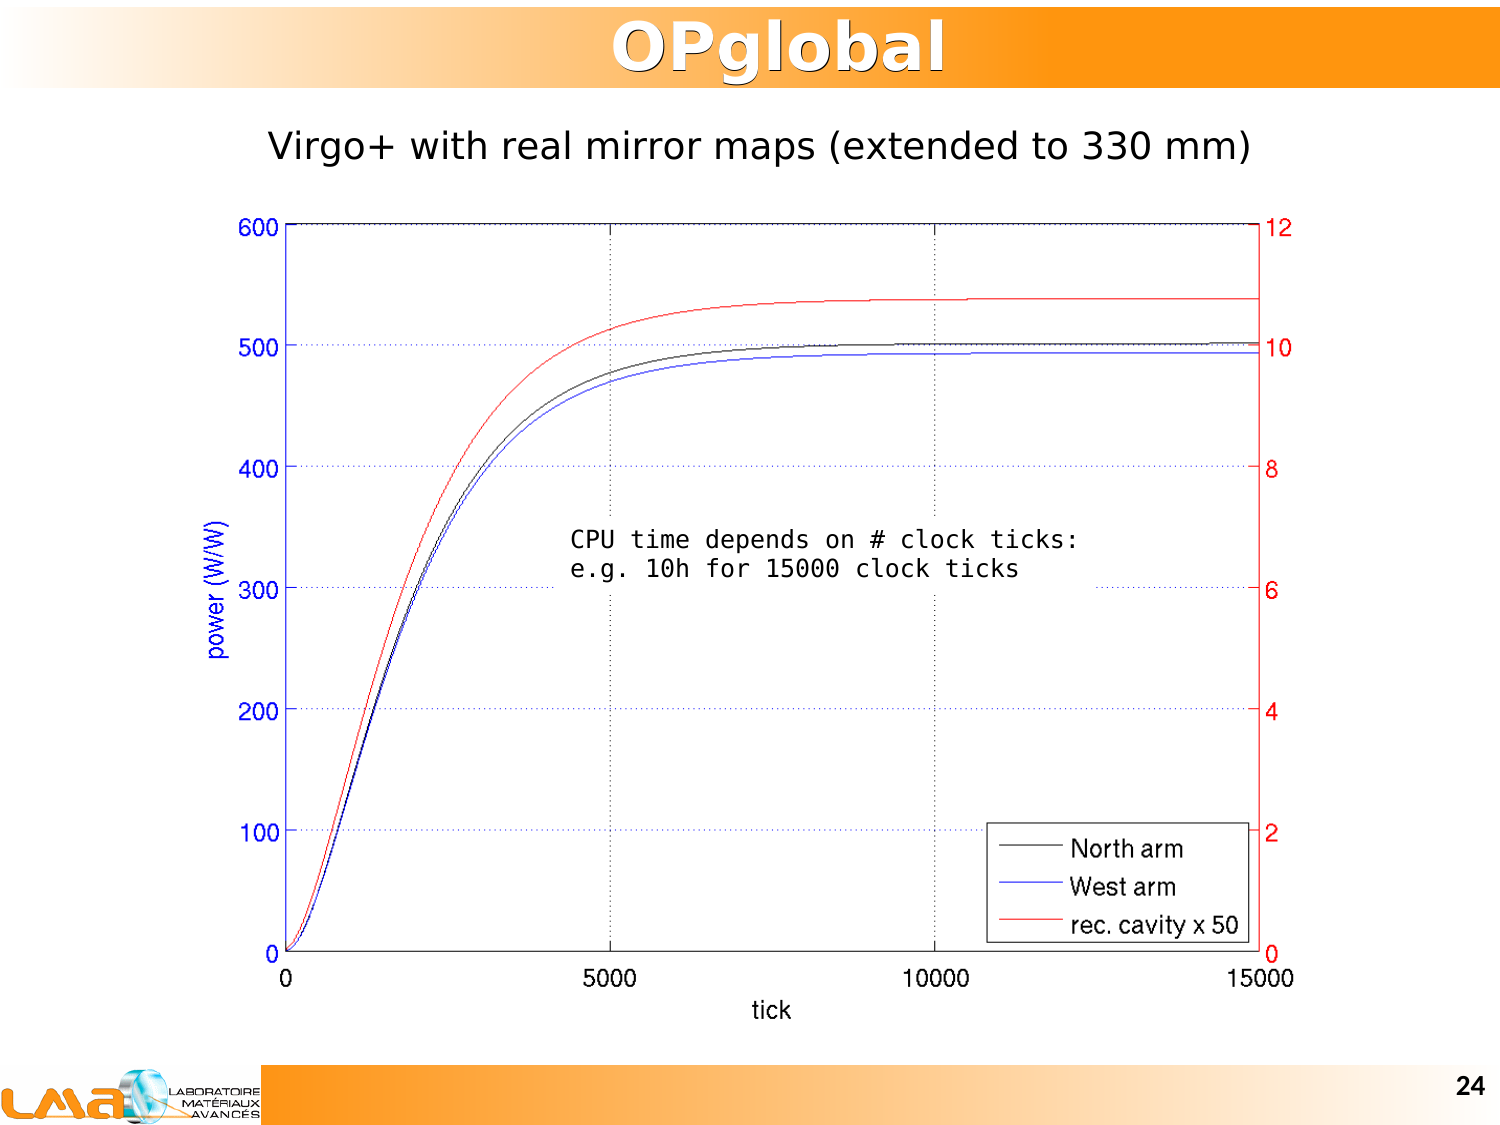

# OPglobal
Virgo+ with real mirror maps (extended to 330 mm)
CPU time depends on # clock ticks:
e.g. 10h for 15000 clock ticks
24